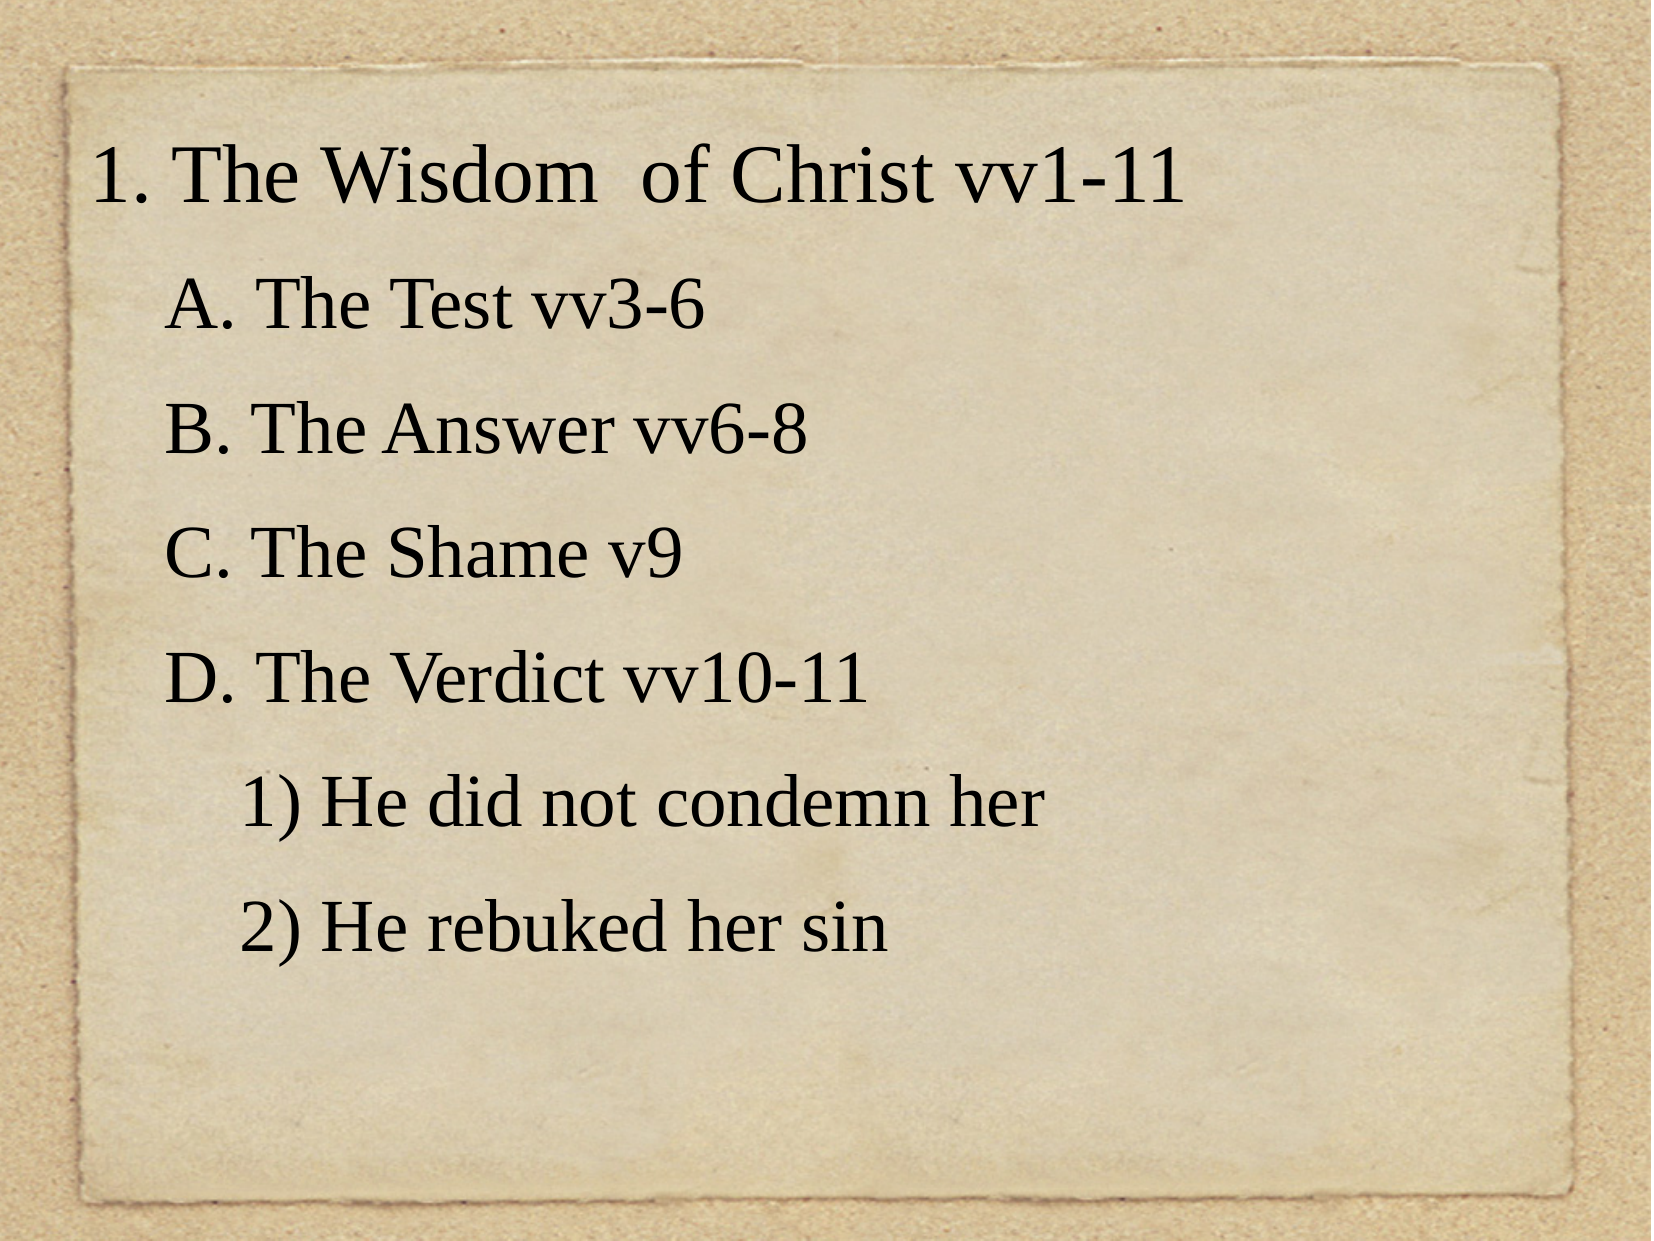

1. The Wisdom of Christ vv1-11
	A. The Test vv3-6
	B. The Answer vv6-8
	C. The Shame v9
	D. The Verdict vv10-11
		1) He did not condemn her
		2) He rebuked her sin